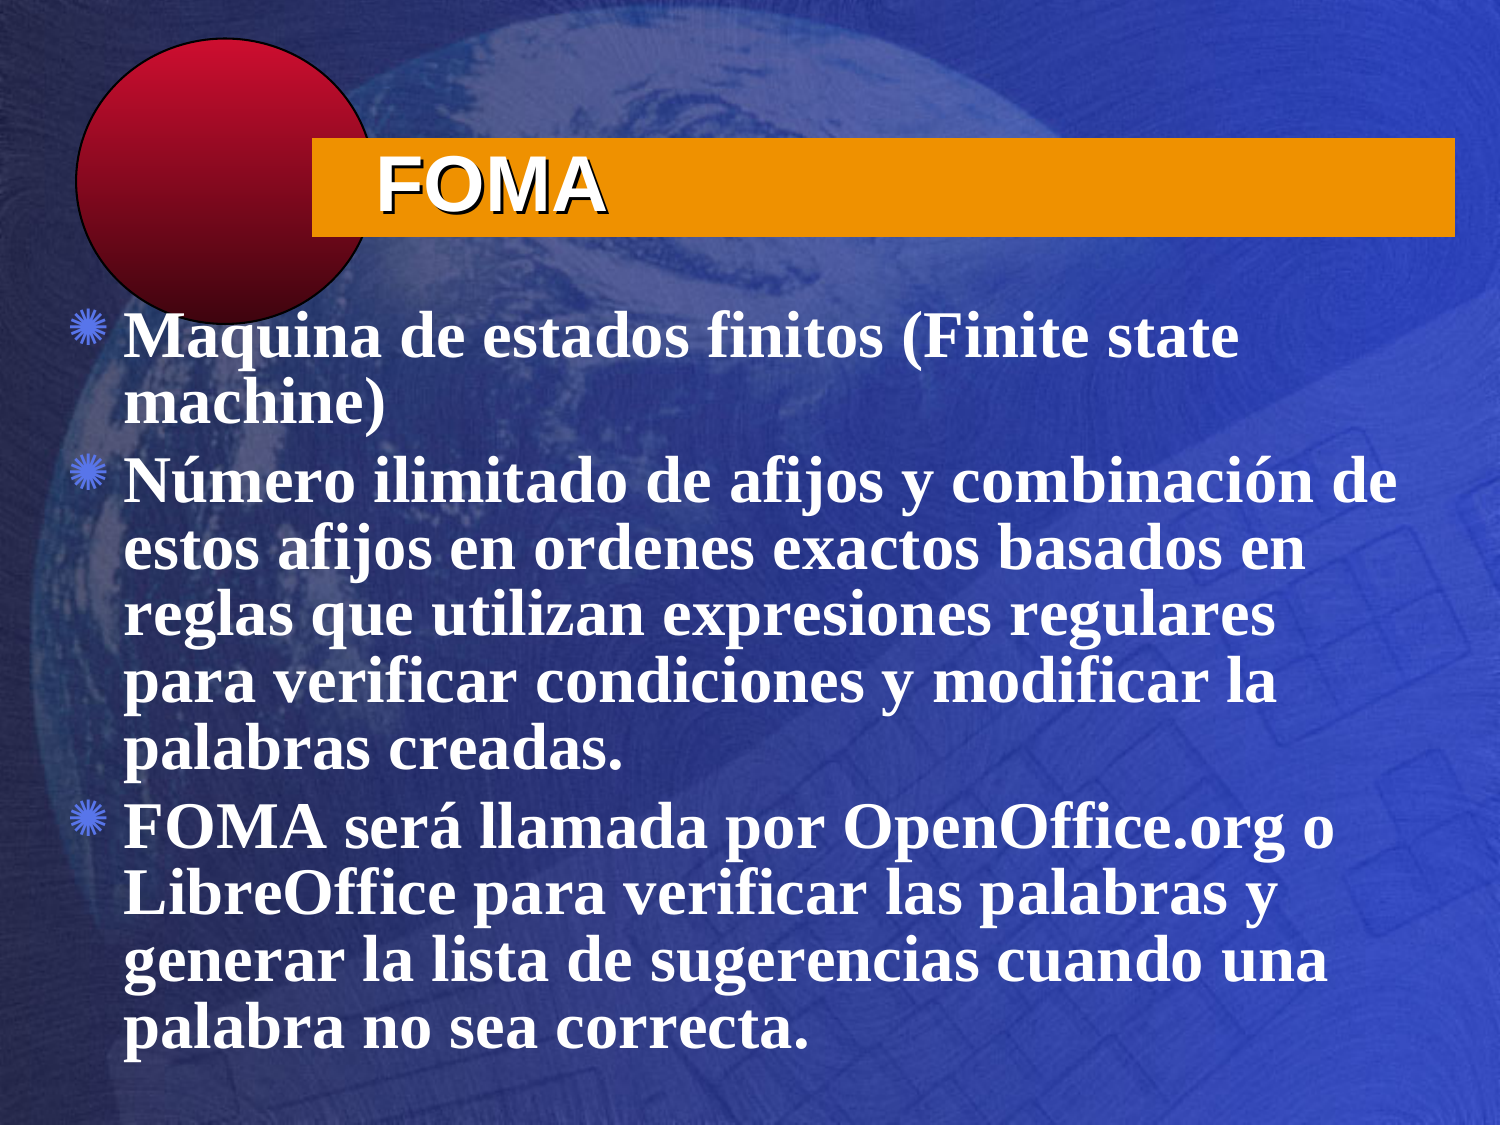

FOMA
Maquina de estados finitos (Finite state machine)
Número ilimitado de afijos y combinación de estos afijos en ordenes exactos basados en reglas que utilizan expresiones regulares para verificar condiciones y modificar la palabras creadas.
FOMA será llamada por OpenOffice.org o LibreOffice para verificar las palabras y generar la lista de sugerencias cuando una palabra no sea correcta.